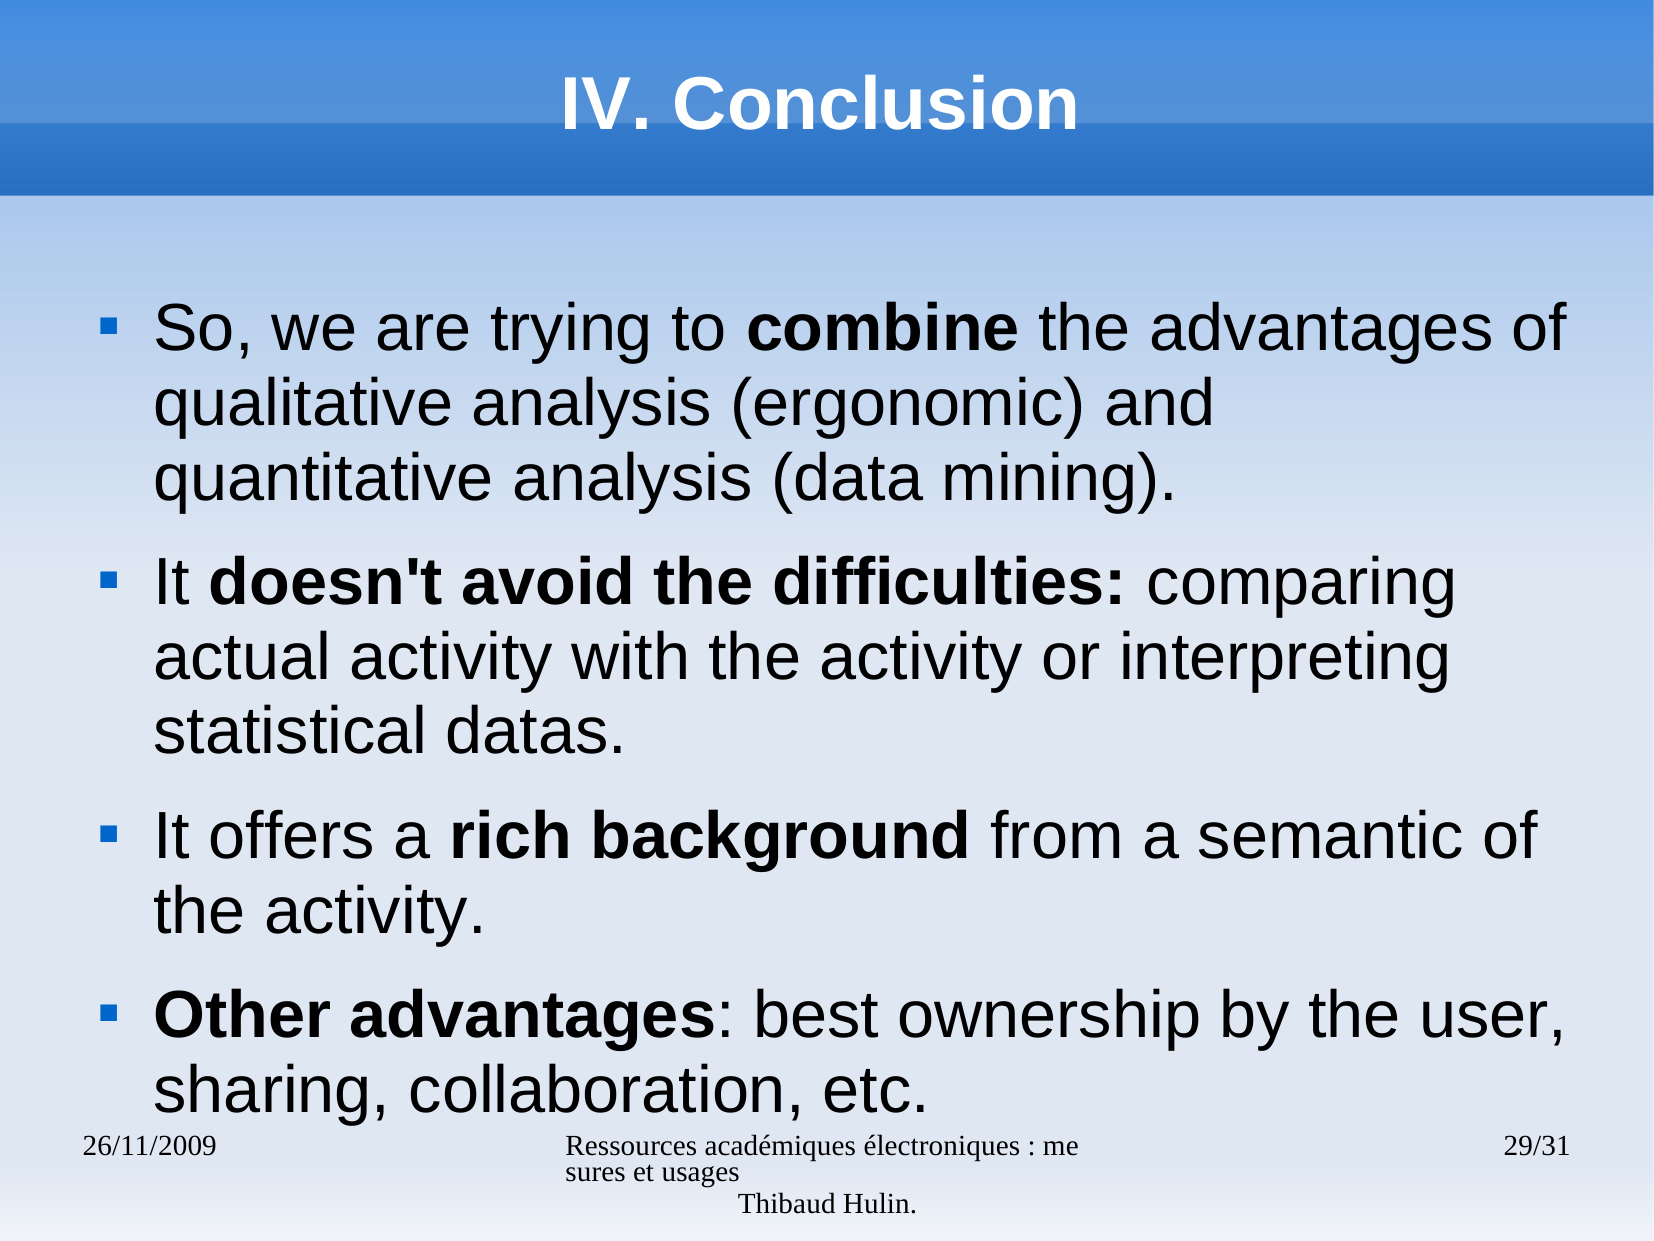

# IV. Conclusion
So, we are trying to combine the advantages of qualitative analysis (ergonomic) and quantitative analysis (data mining).
It doesn't avoid the difficulties: comparing actual activity with the activity or interpreting statistical datas.
It offers a rich background from a semantic of the activity.
Other advantages: best ownership by the user, sharing, collaboration, etc.
26/11/2009
Ressources académiques électroniques : mesures et usages
29